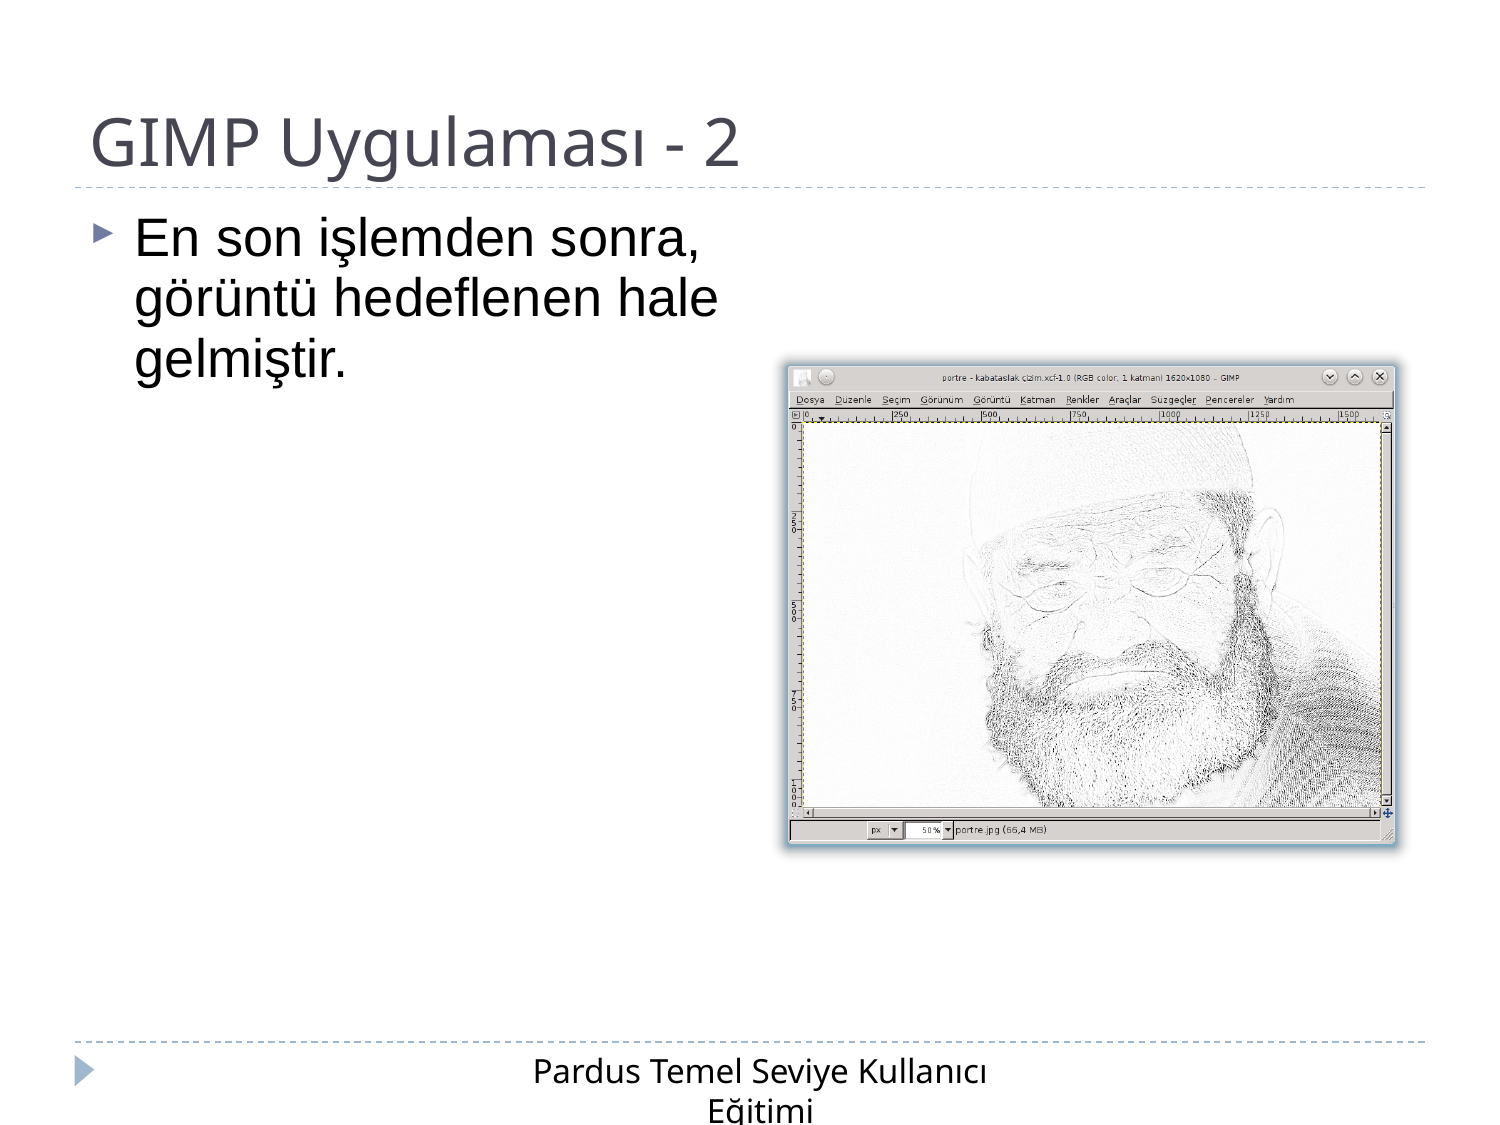

# GIMP Uygulaması - 2
En son işlemden sonra, görüntü hedeflenen hale gelmiştir.